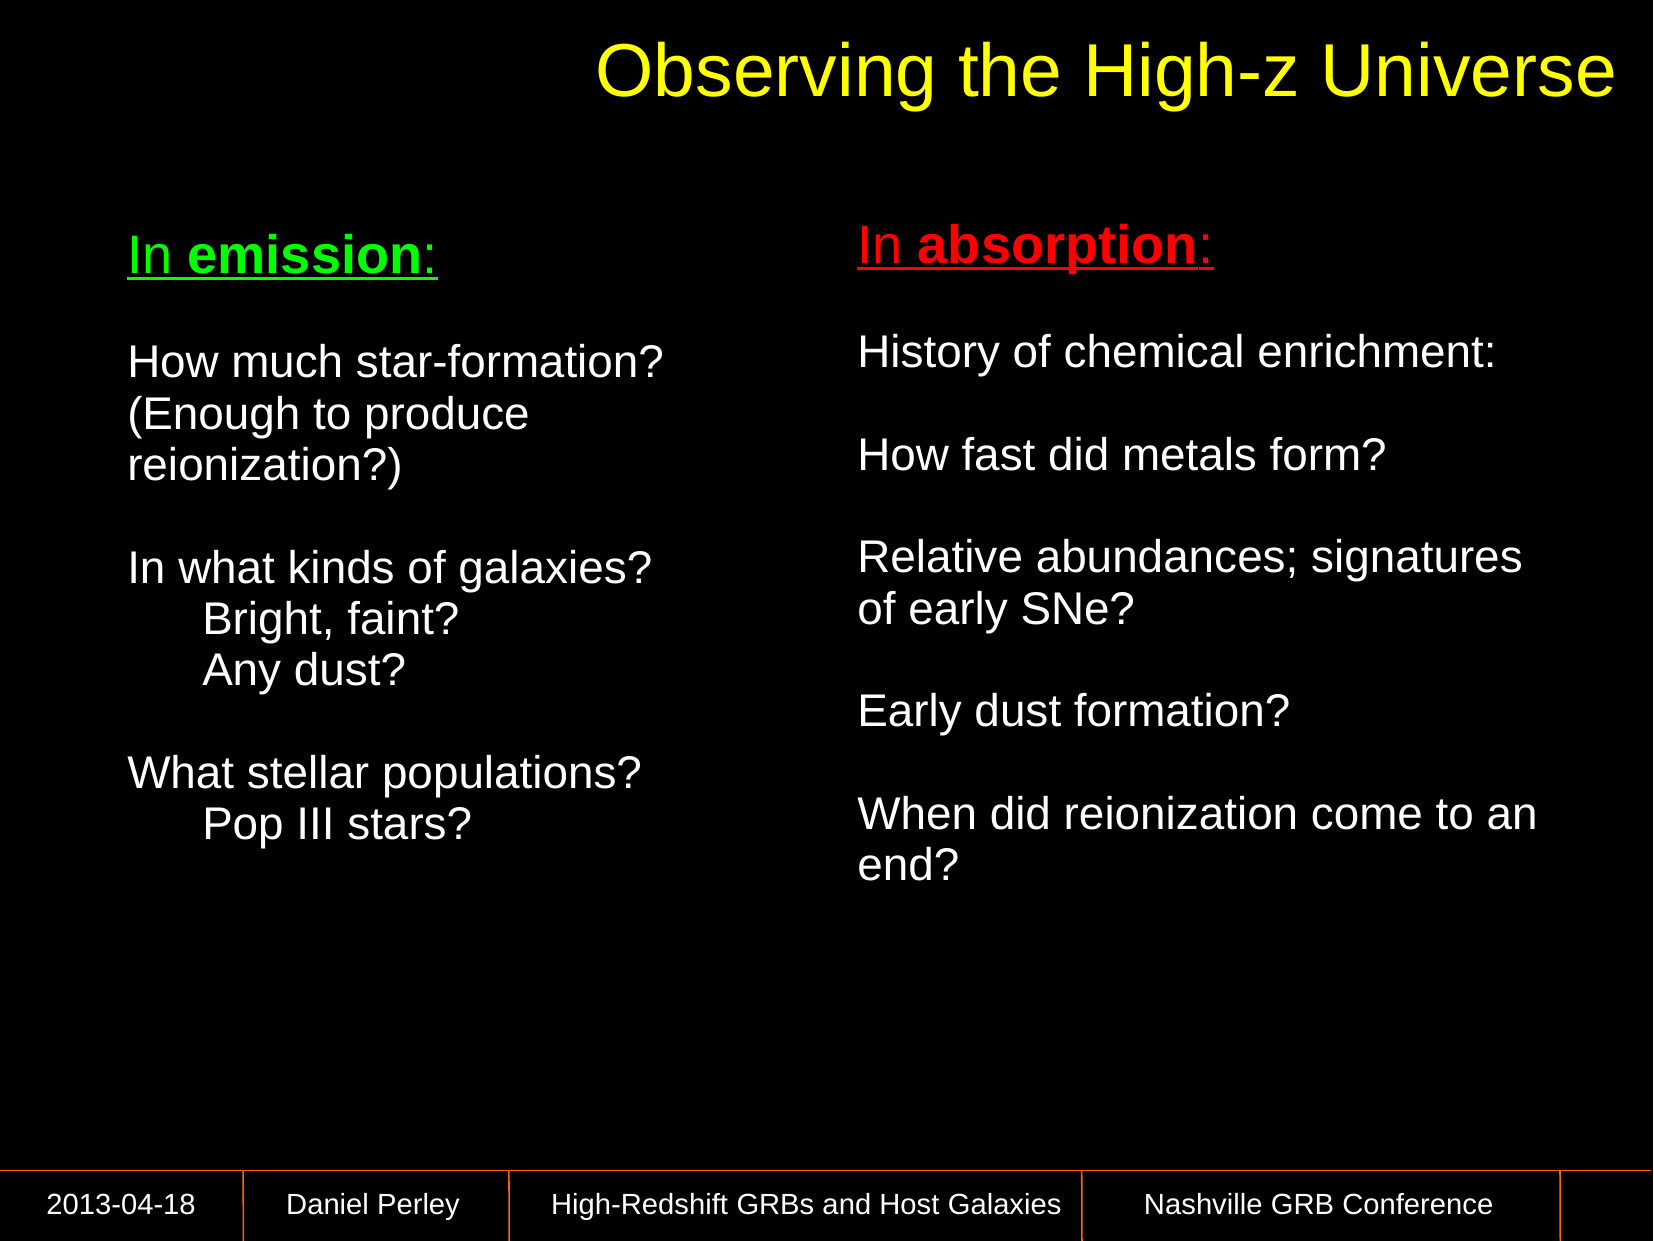

# Observing the High-z Universe
In absorption:
History of chemical enrichment:
How fast did metals form?
Relative abundances; signatures of early SNe?
Early dust formation?
When did reionization come to an end?
In emission:
How much star-formation? (Enough to produce reionization?)
In what kinds of galaxies?
	Bright, faint?
	Any dust?
What stellar populations?
	Pop III stars?